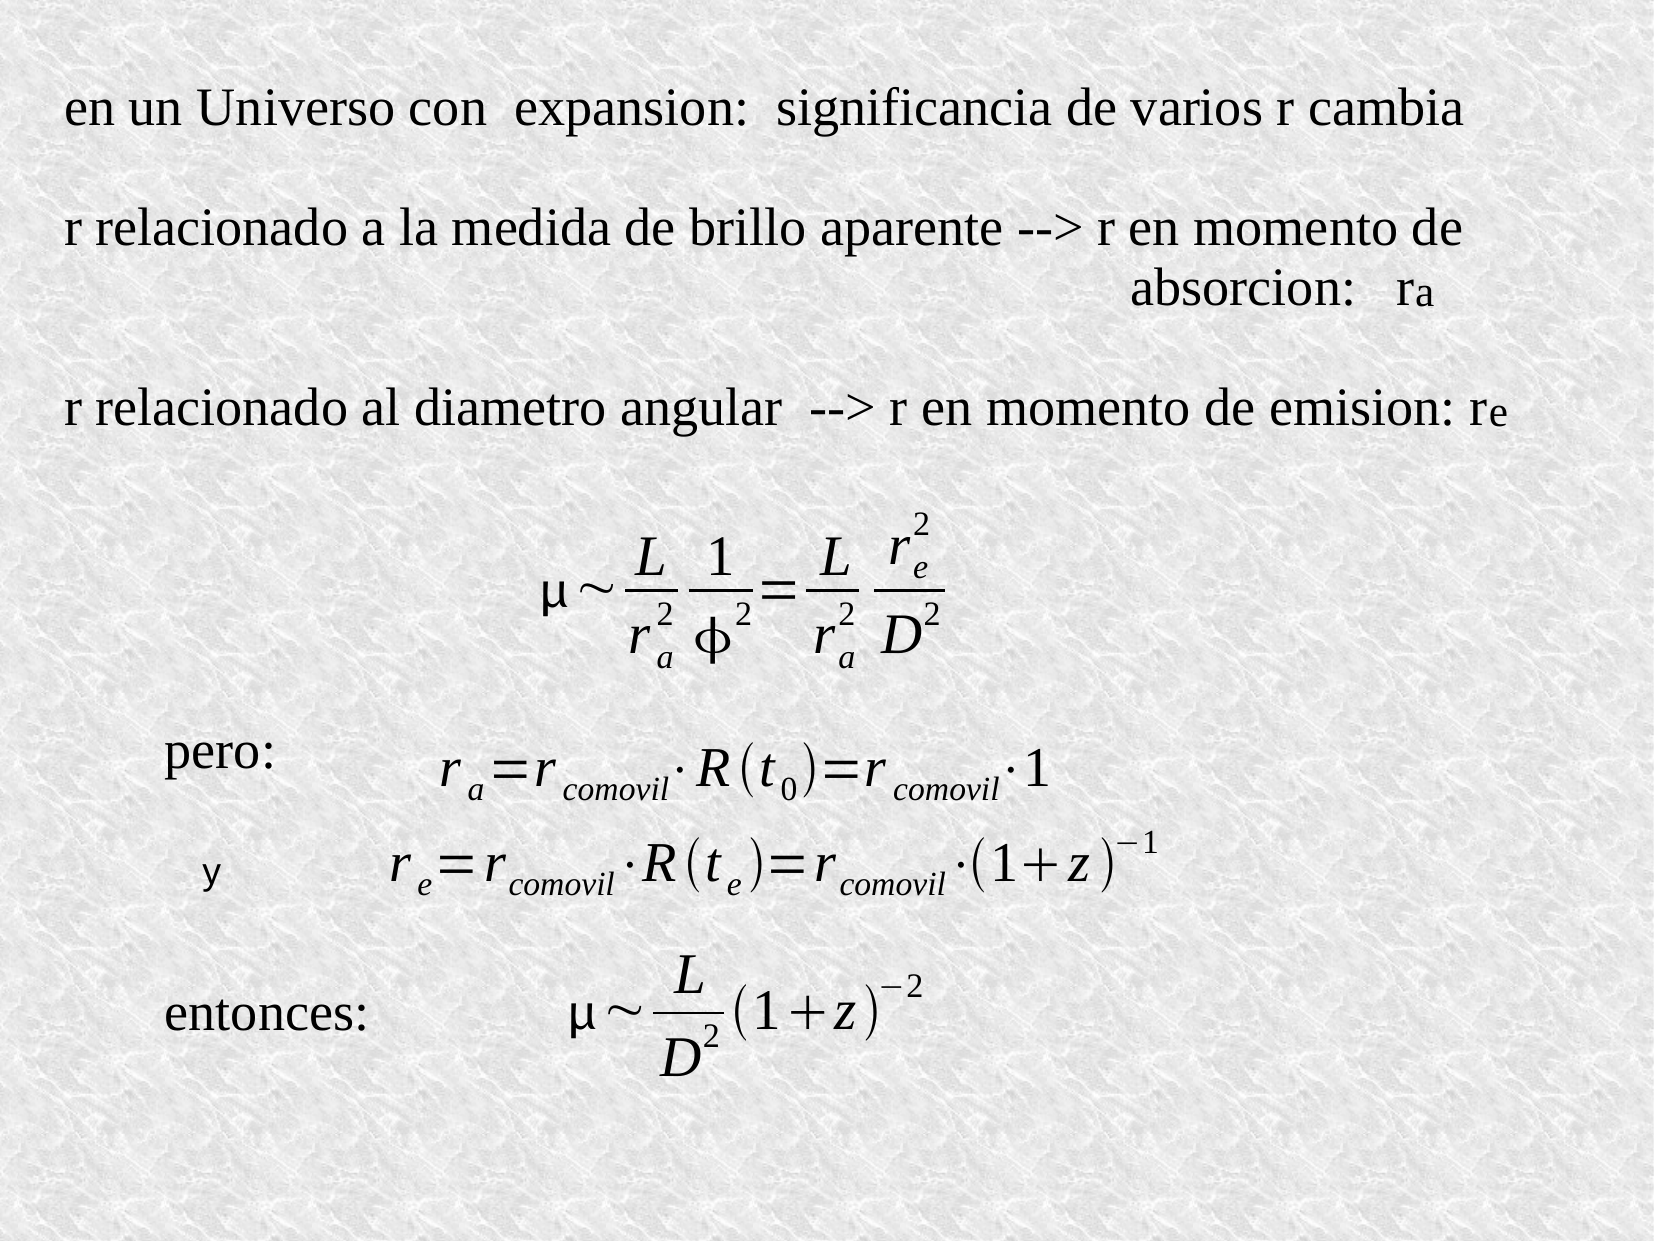

en un Universo con expansion: significancia de varios r cambia
r relacionado a la medida de brillo aparente --> r en momento de
 absorcion: ra
r relacionado al diametro angular --> r en momento de emision: re
pero:
y
entonces: